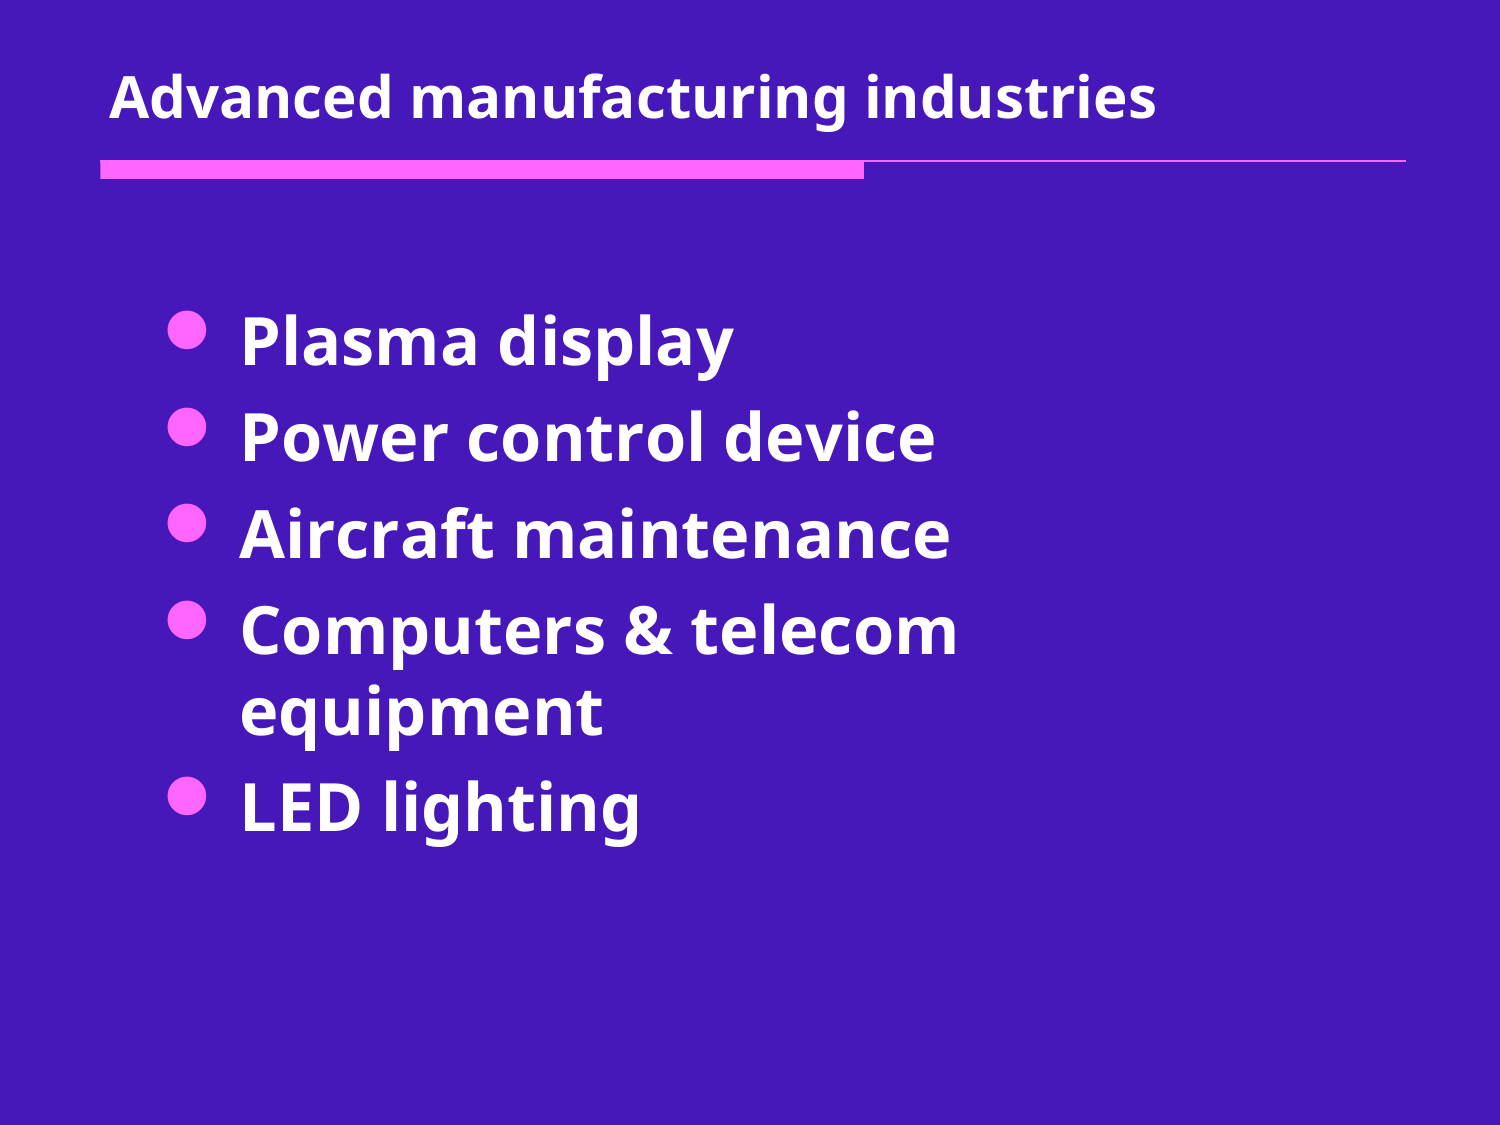

# Advanced manufacturing industries
Plasma display
Power control device
Aircraft maintenance
Computers & telecom equipment
LED lighting